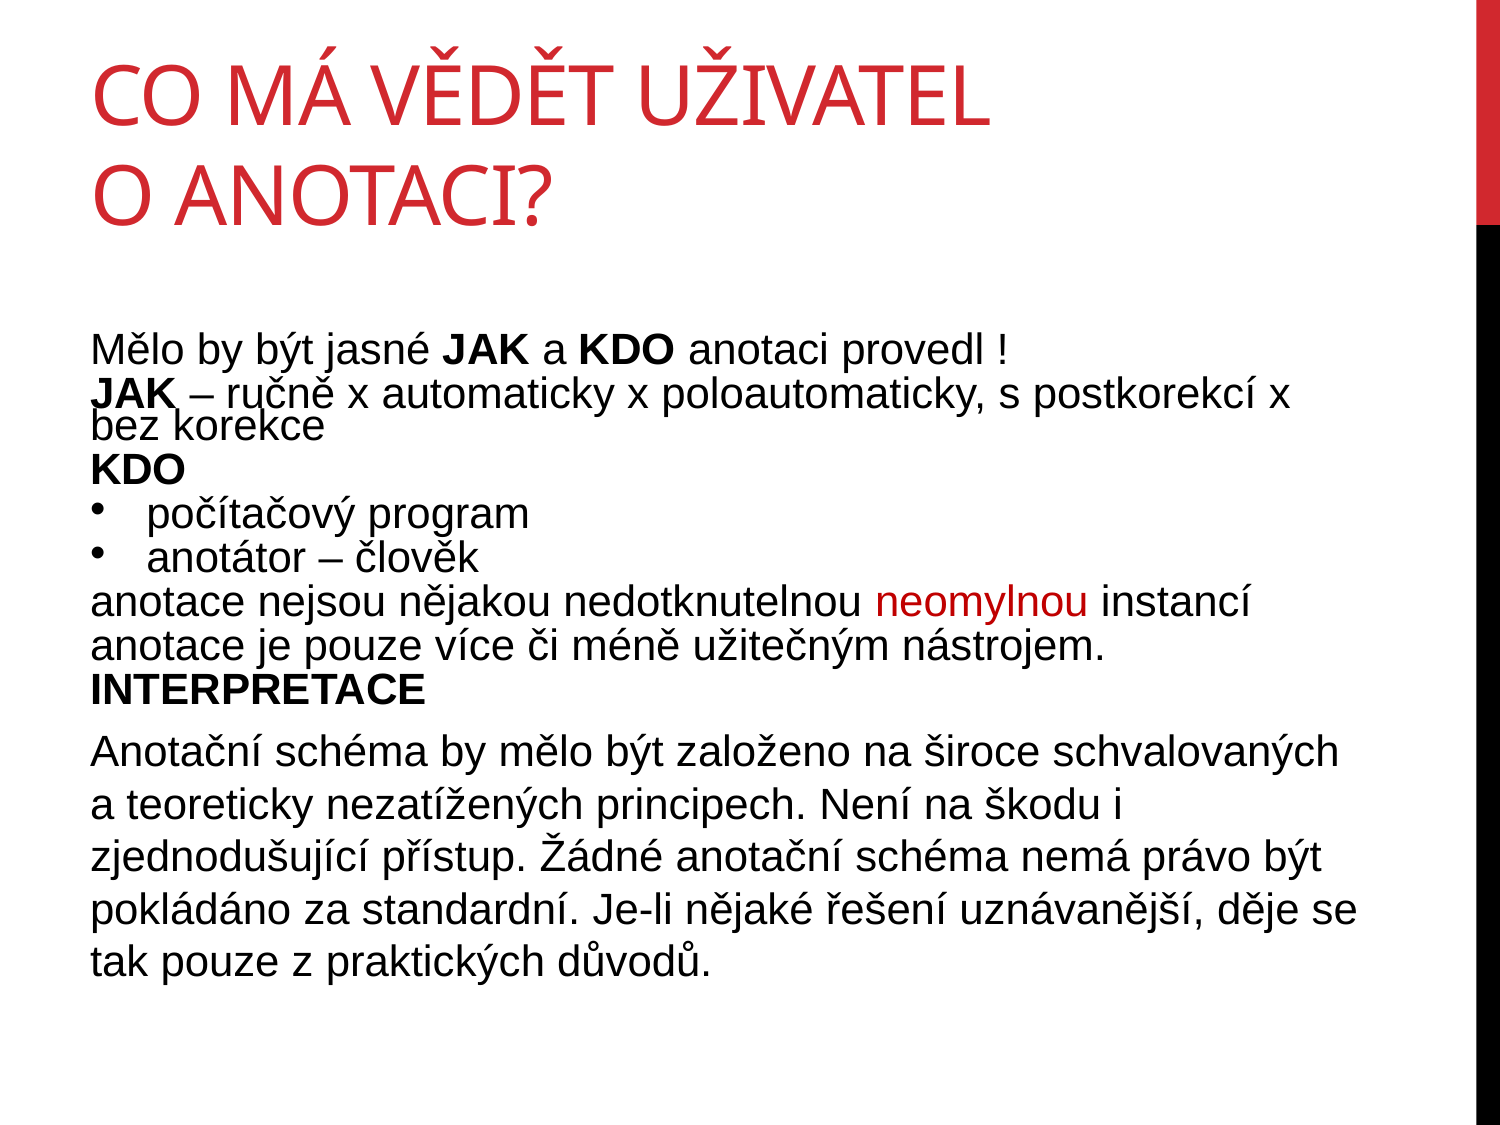

# CO MÁ VĚDĚT UŽIVATEL O ANOTACI?
Mělo by být jasné JAK a KDO anotaci provedl !
JAK – ručně x automaticky x poloautomaticky, s postkorekcí x bez korekce
KDO
počítačový program
anotátor – člověk
anotace nejsou nějakou nedotknutelnou neomylnou instancí
anotace je pouze více či méně užitečným nástrojem.
INTERPRETACE
Anotační schéma by mělo být založeno na široce schvalovaných a teoreticky nezatížených principech. Není na škodu i zjednodušující přístup. Žádné anotační schéma nemá právo být pokládáno za standardní. Je-li nějaké řešení uznávanější, děje se tak pouze z praktických důvodů.